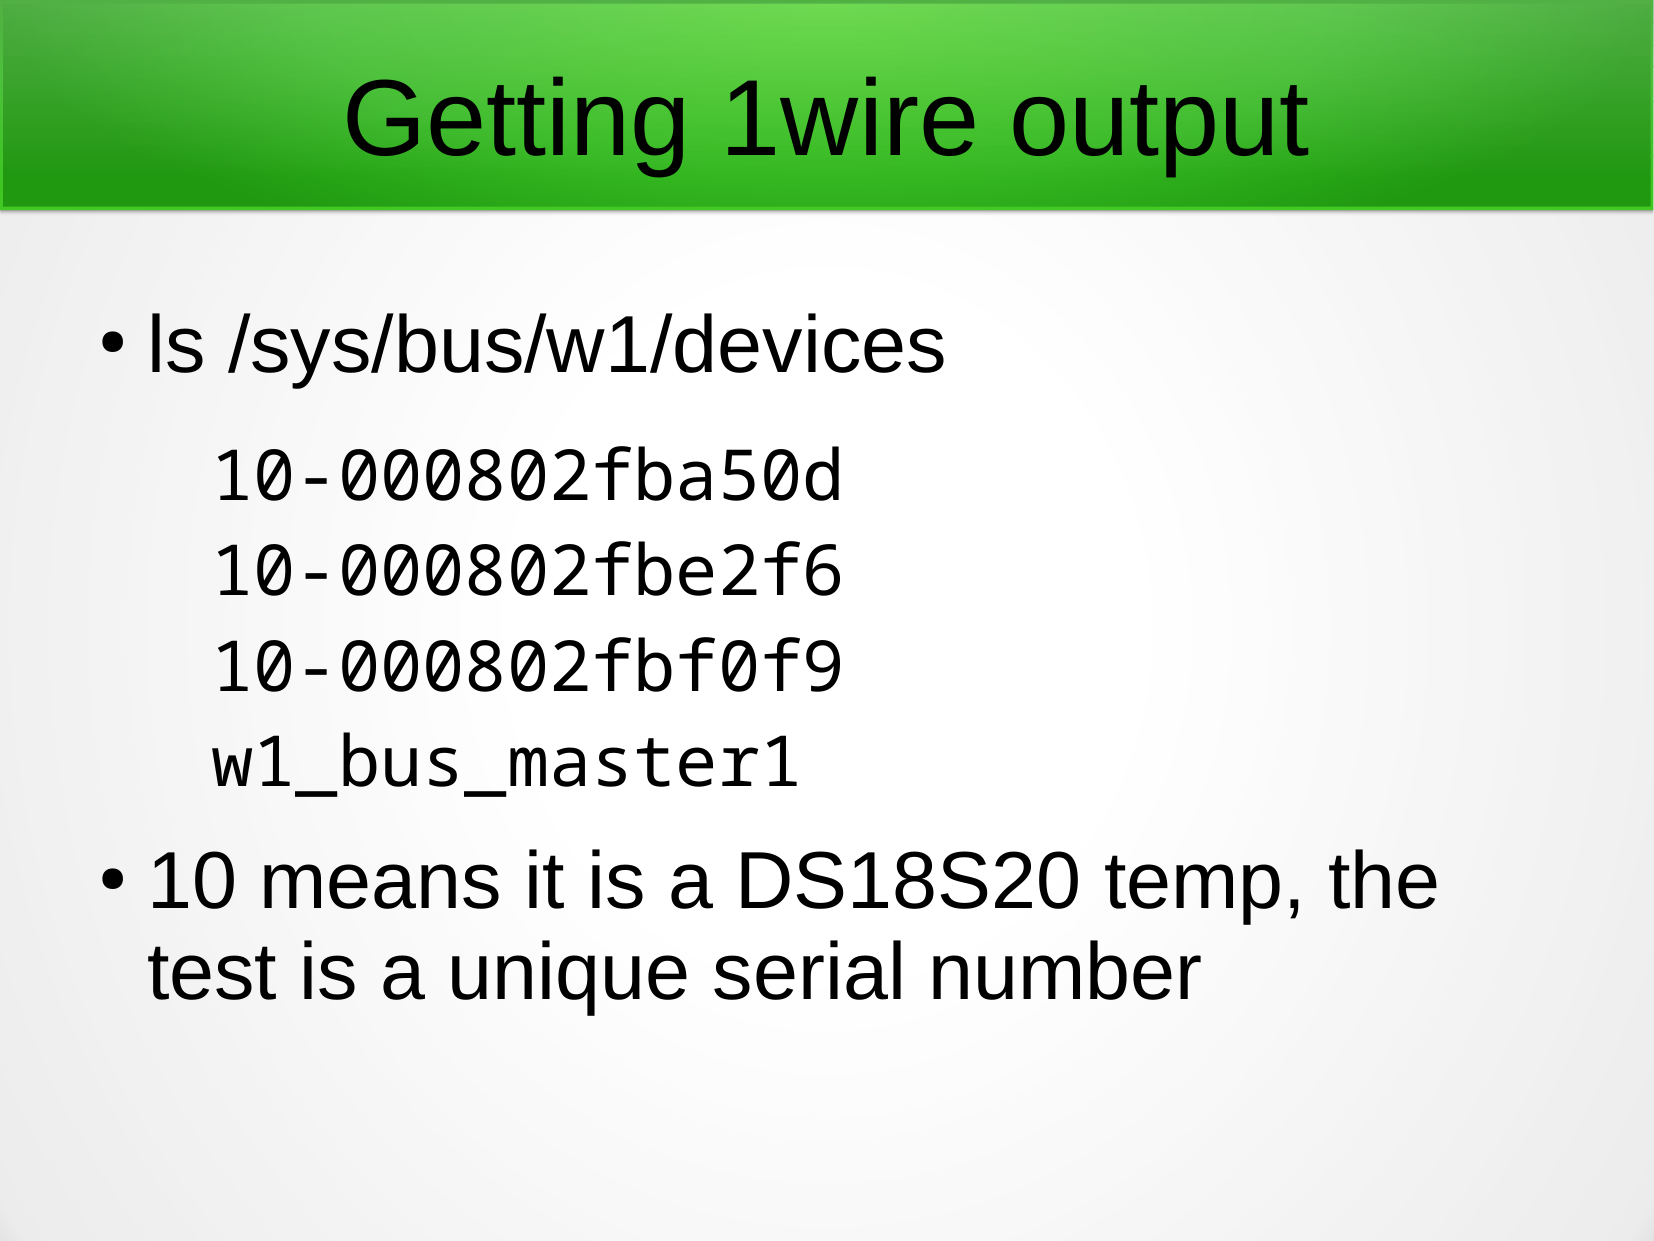

# Getting 1wire output
ls /sys/bus/w1/devices
10-000802fba50d
10-000802fbe2f6
10-000802fbf0f9
w1_bus_master1
10 means it is a DS18S20 temp, the test is a unique serial number